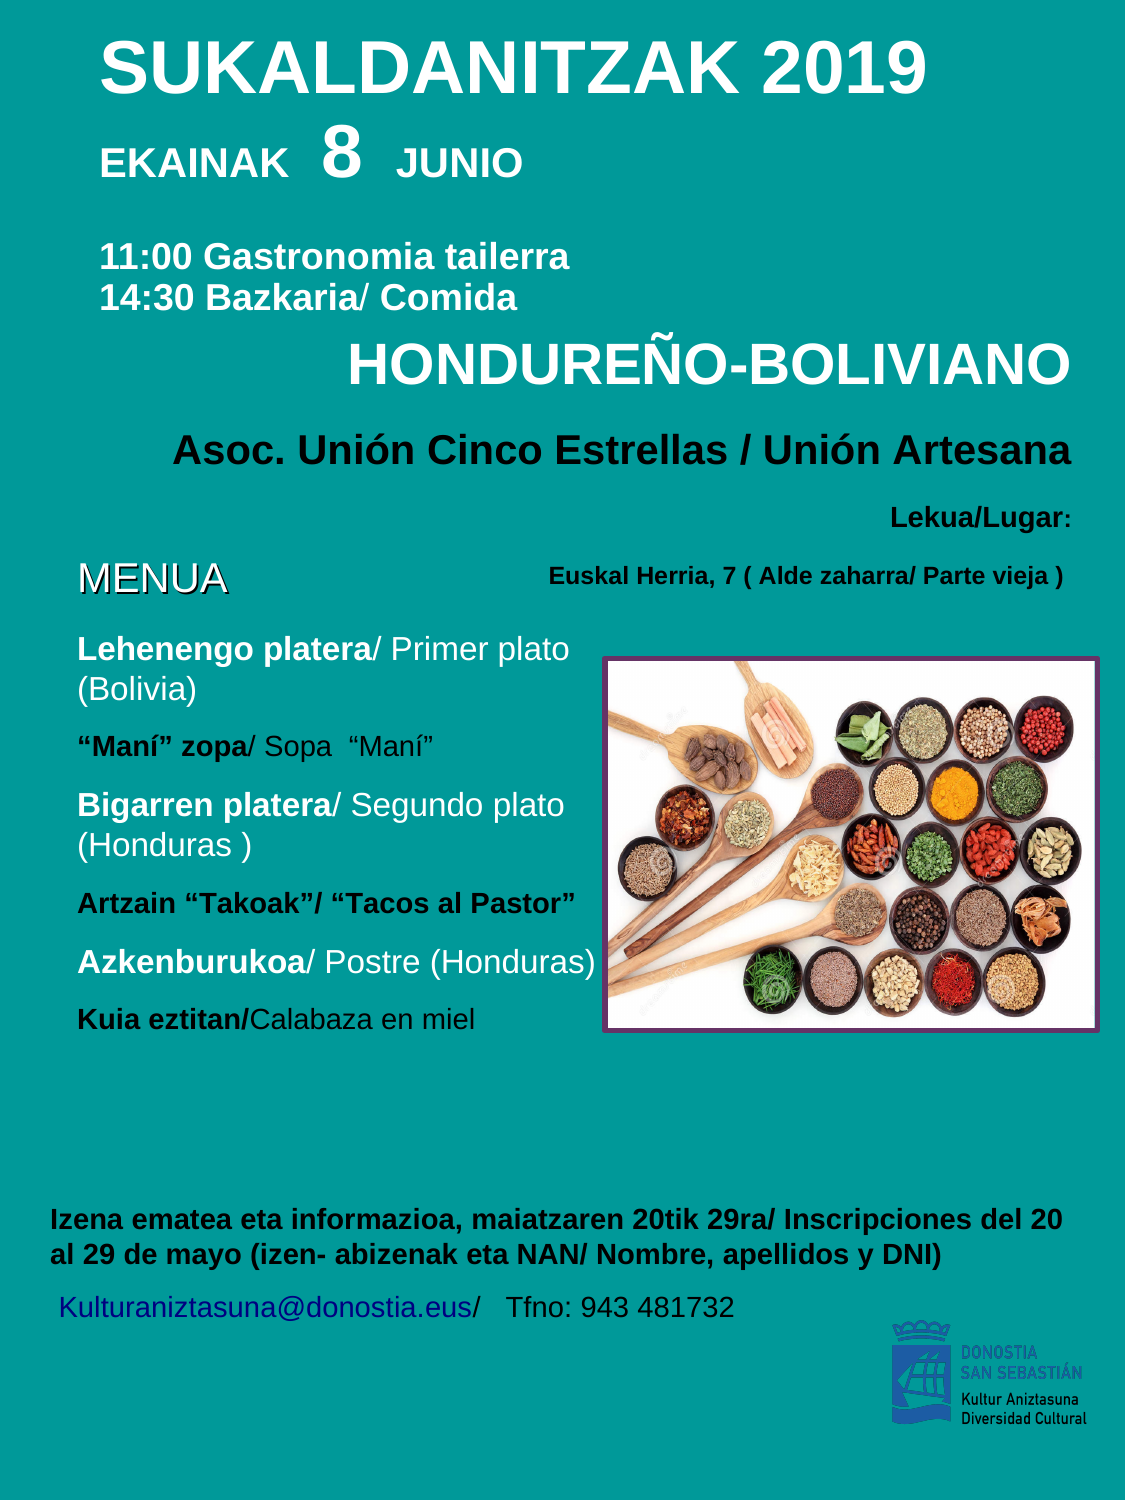

# SUKALDANITZAK 2019 EKAINAK 8 JUNIO 11:00 Gastronomia tailerra 14:30 Bazkaria/ Comida
HONDUREÑO-BOLIVIANO
Asoc. Unión Cinco Estrellas / Unión Artesana
Lekua/Lugar:
Euskal Herria, 7 ( Alde zaharra/ Parte vieja )
MENUA
Lehenengo platera/ Primer plato (Bolivia)
“Maní” zopa/ Sopa “Maní”
Bigarren platera/ Segundo plato (Honduras )
Artzain “Takoak”/ “Tacos al Pastor”
Azkenburukoa/ Postre (Honduras)
Kuia eztitan/Calabaza en miel
Izena ematea eta informazioa, maiatzaren 20tik 29ra/ Inscripciones del 20 al 29 de mayo (izen- abizenak eta NAN/ Nombre, apellidos y DNI)
 Kulturaniztasuna@donostia.eus/ Tfno: 943 481732